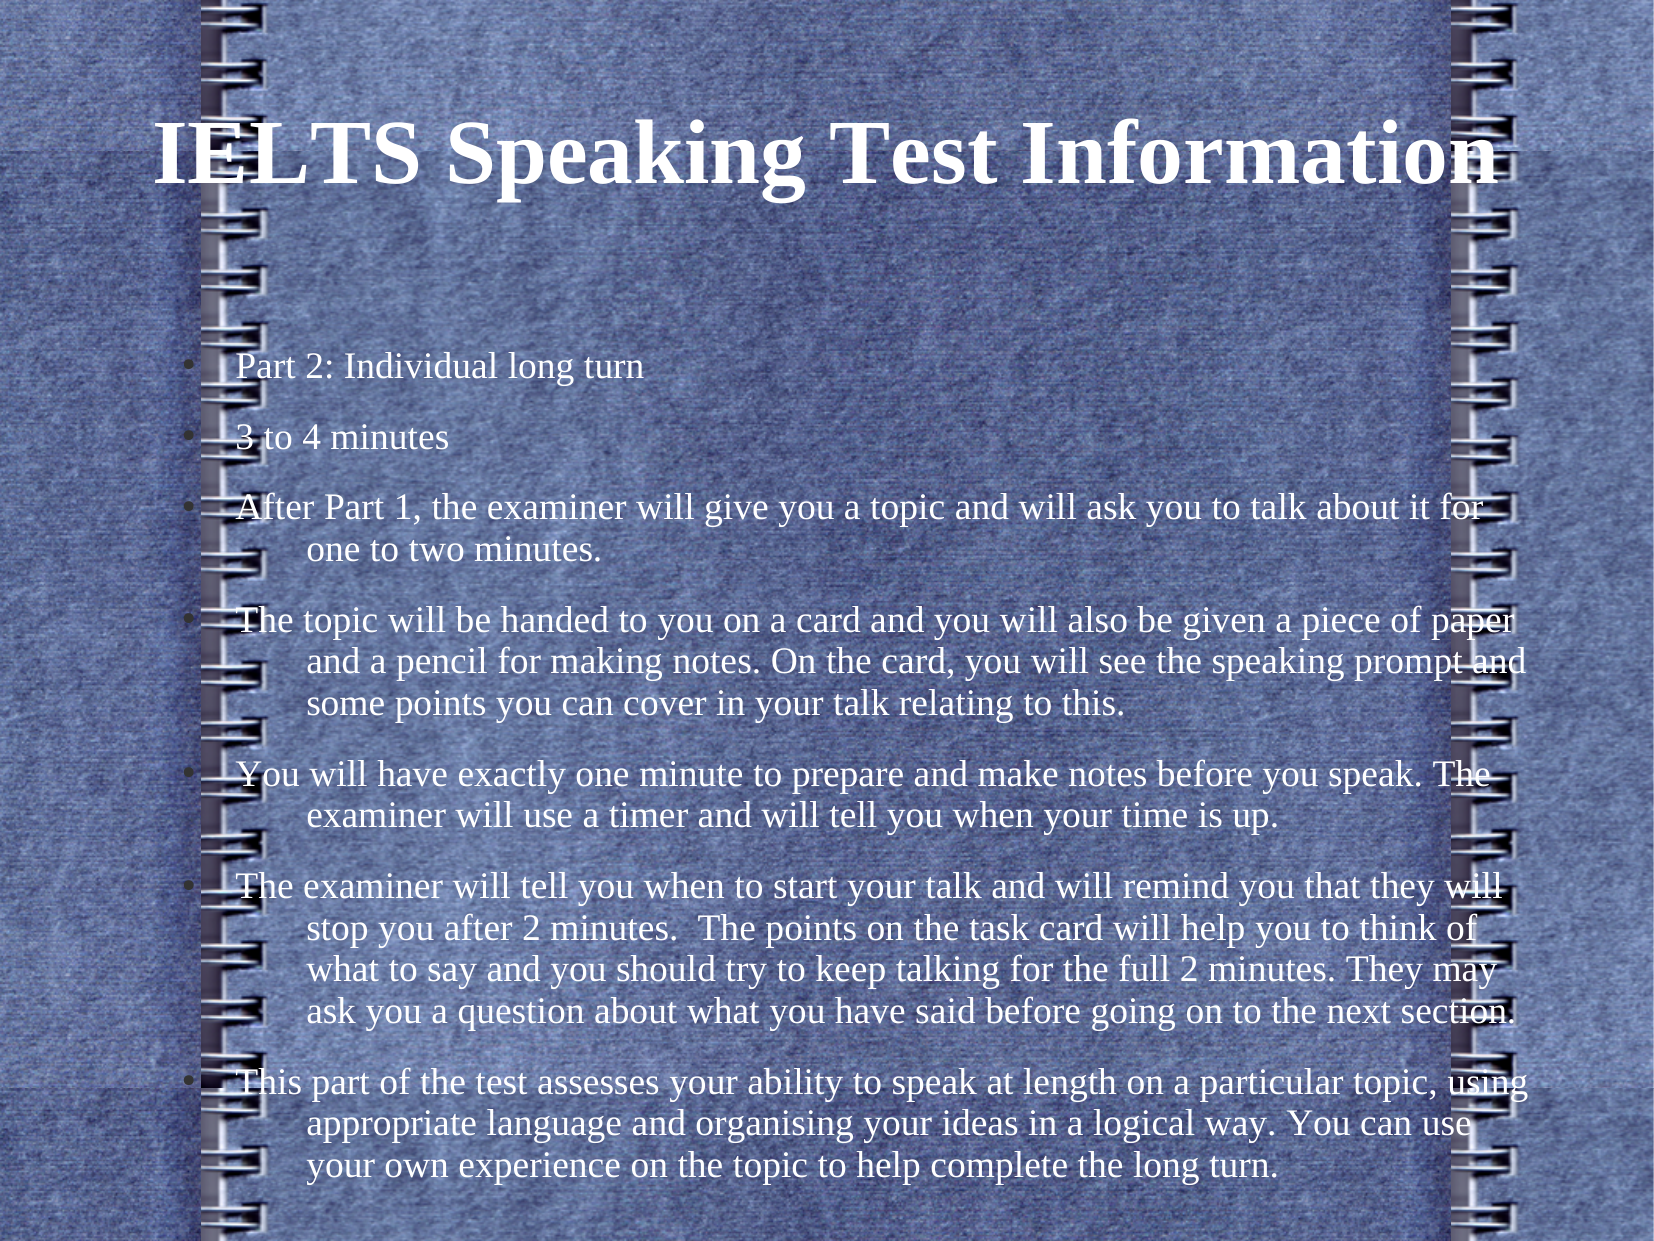

# IELTS Speaking Test Information
Part 2: Individual long turn
3 to 4 minutes
After Part 1, the examiner will give you a topic and will ask you to talk about it for one to two minutes.
The topic will be handed to you on a card and you will also be given a piece of paper and a pencil for making notes. On the card, you will see the speaking prompt and some points you can cover in your talk relating to this.
You will have exactly one minute to prepare and make notes before you speak. The examiner will use a timer and will tell you when your time is up.
The examiner will tell you when to start your talk and will remind you that they will stop you after 2 minutes. The points on the task card will help you to think of what to say and you should try to keep talking for the full 2 minutes. They may ask you a question about what you have said before going on to the next section.
This part of the test assesses your ability to speak at length on a particular topic, using appropriate language and organising your ideas in a logical way. You can use your own experience on the topic to help complete the long turn.